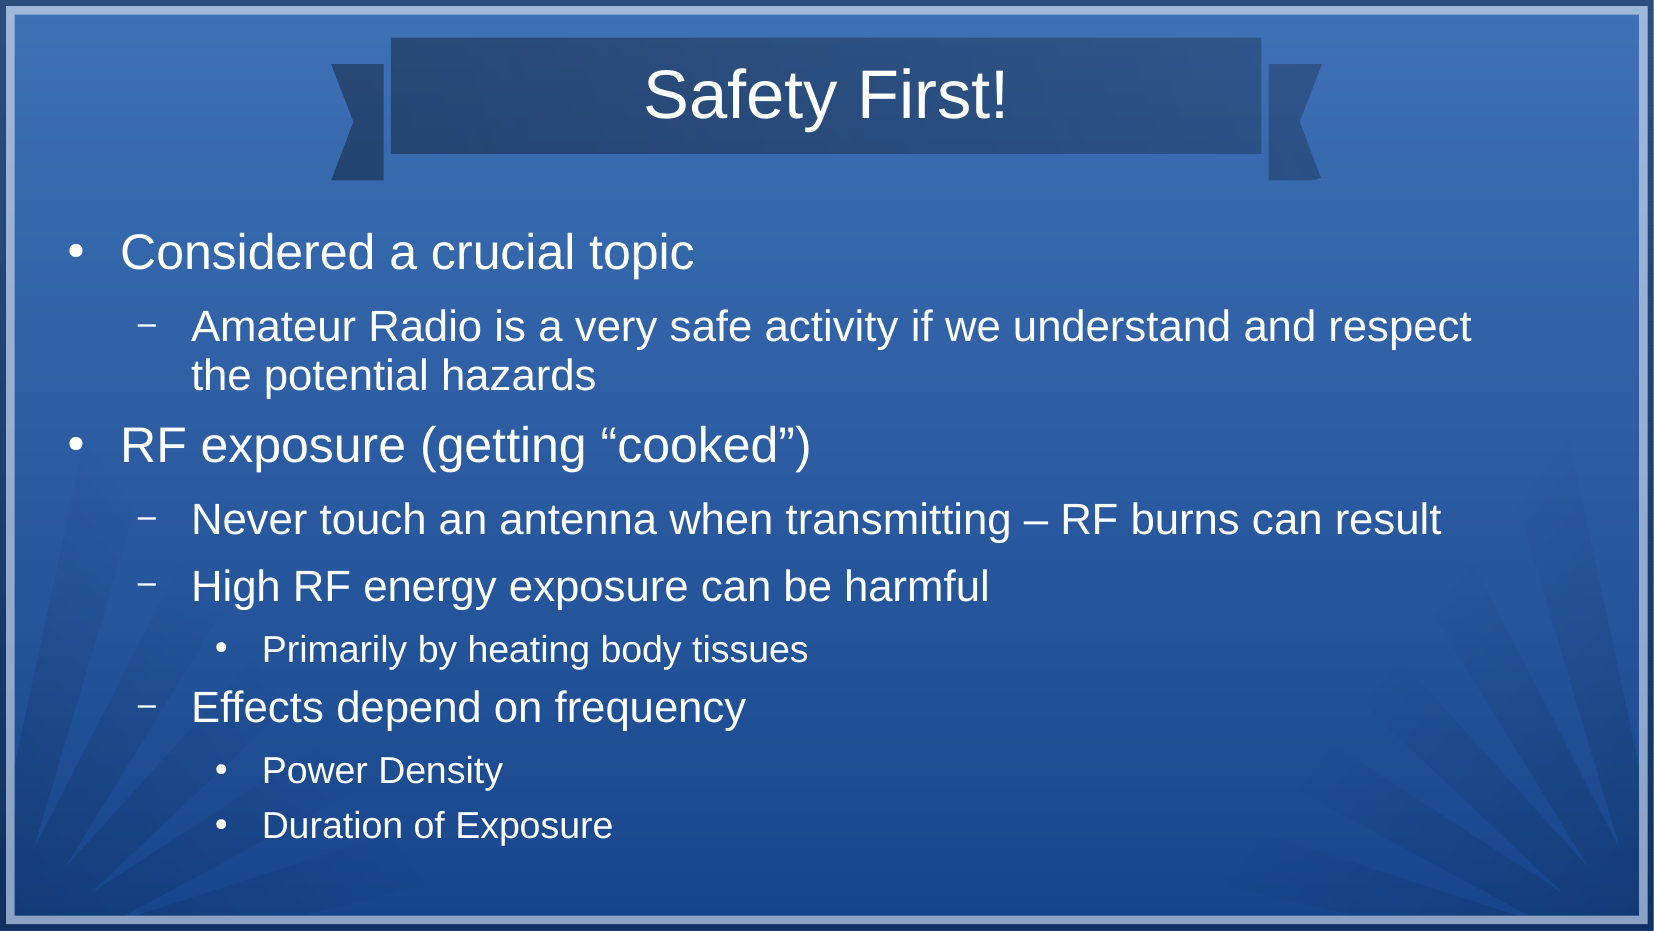

# Safety First!
Considered a crucial topic
Amateur Radio is a very safe activity if we understand and respect the potential hazards
RF exposure (getting “cooked”)
Never touch an antenna when transmitting – RF burns can result
High RF energy exposure can be harmful
Primarily by heating body tissues
Effects depend on frequency
Power Density
Duration of Exposure